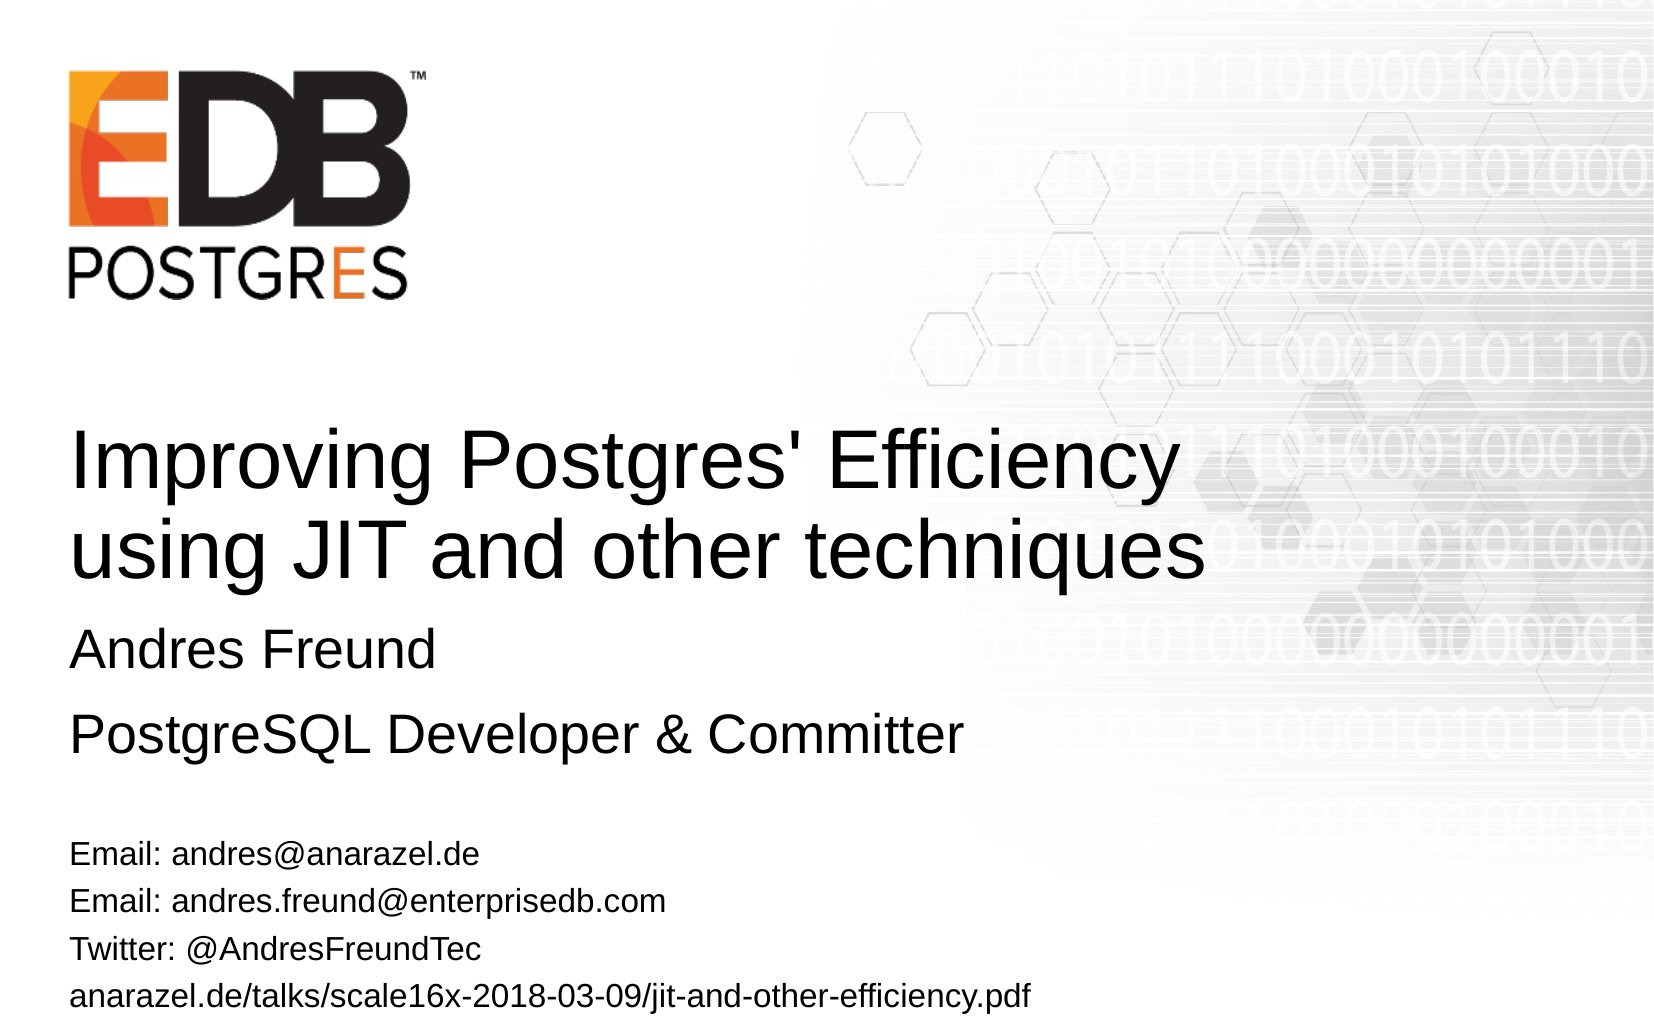

# Improving Postgres' Efficiency using JIT and other techniques
Andres Freund
PostgreSQL Developer & Committer
Email: andres@anarazel.de
Email: andres.freund@enterprisedb.com
Twitter: @AndresFreundTec
anarazel.de/talks/scale16x-2018-03-09/jit-and-other-efficiency.pdf